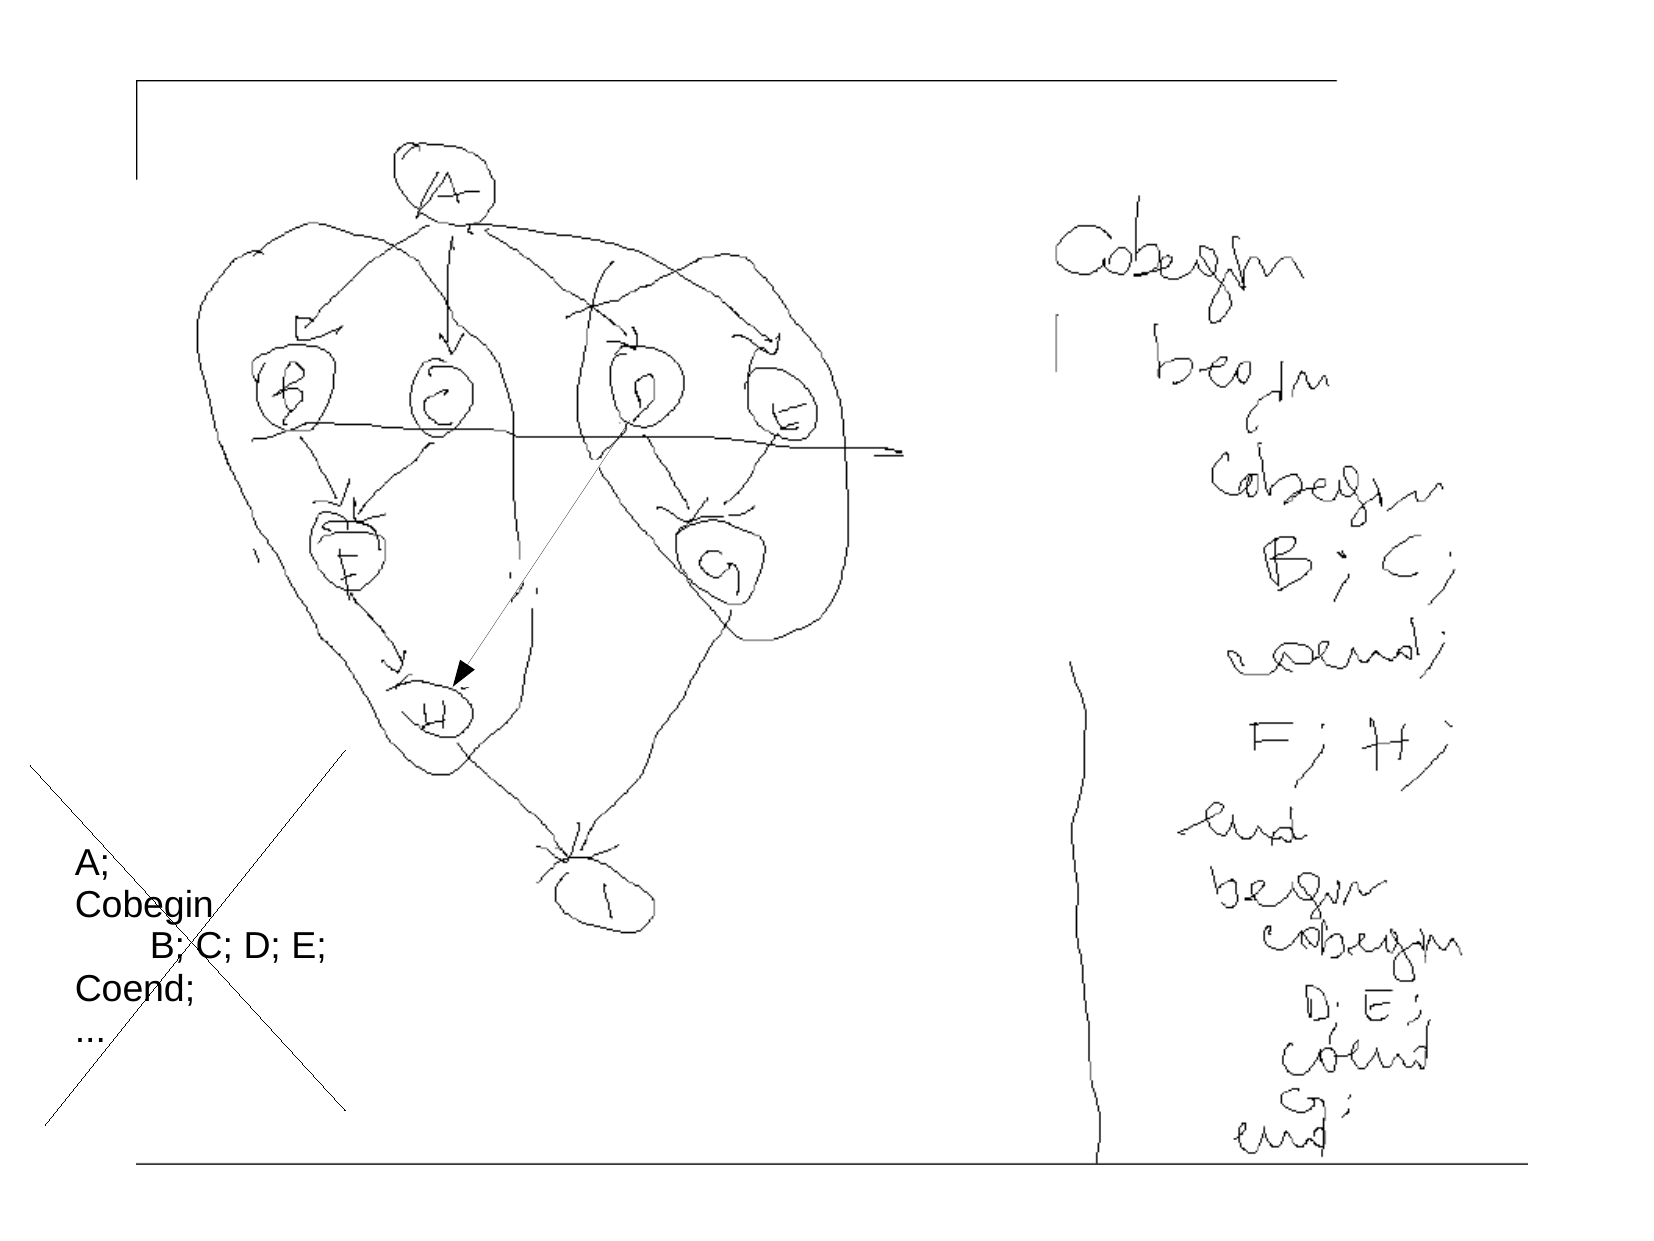

#
A;
Cobegin
	B; C; D; E;
Coend;
...